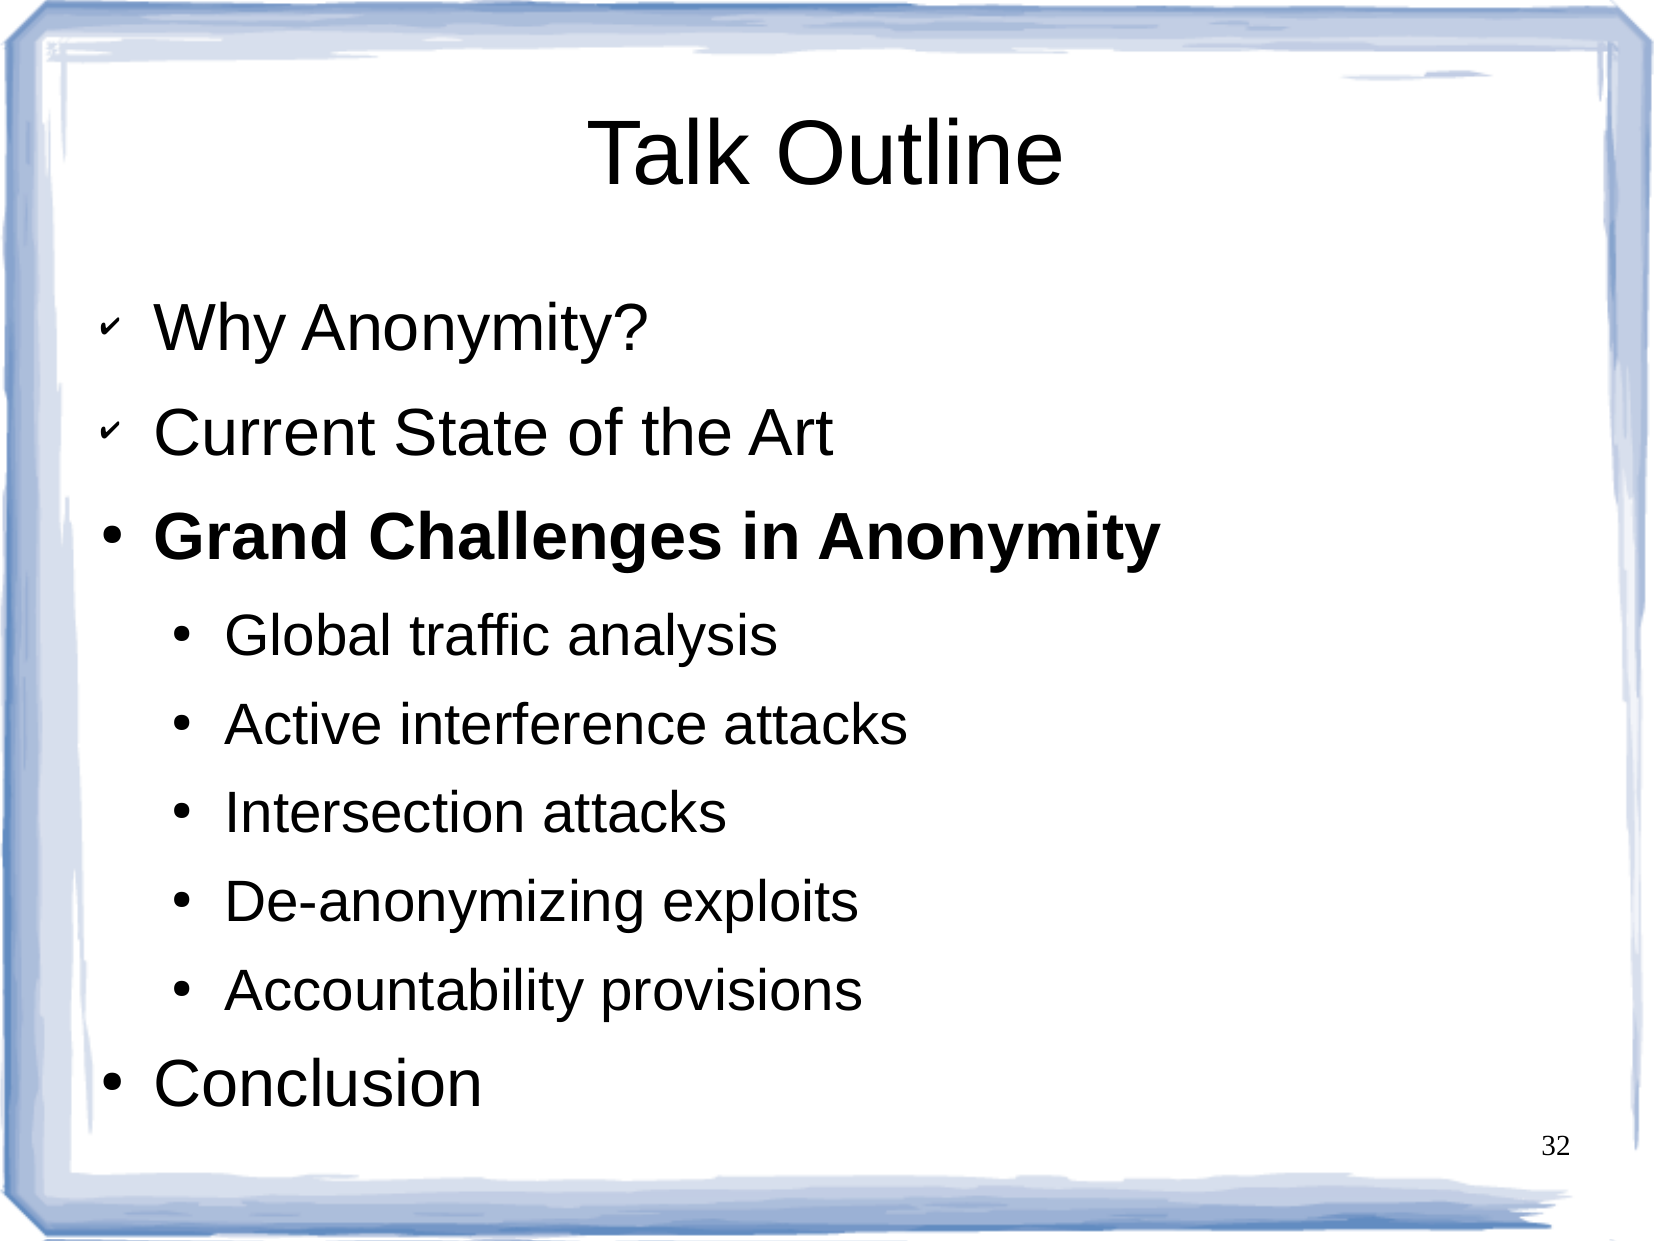

# Talk Outline
Why Anonymity?
Current State of the Art
Grand Challenges in Anonymity
Global traffic analysis
Active interference attacks
Intersection attacks
De-anonymizing exploits
Accountability provisions
Conclusion
32